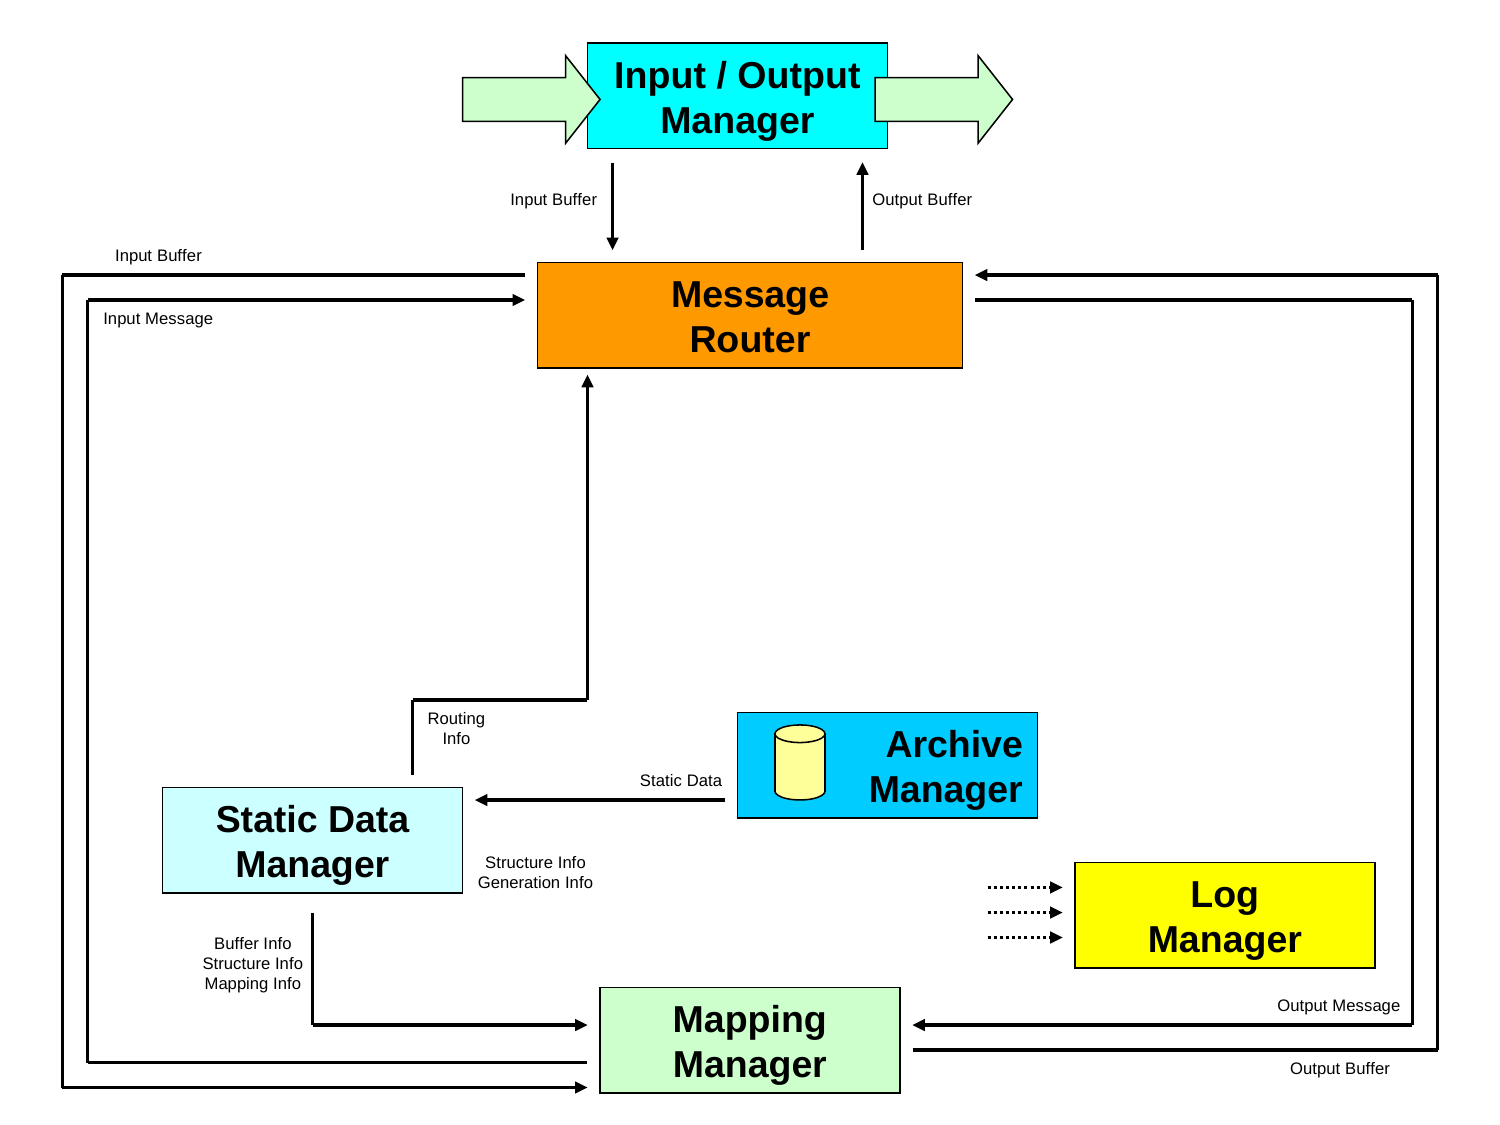

Input / Output
Manager
Input Buffer
Output Buffer
Input Buffer
Message
Router
Input Message
Routing
Info
Archive
Manager
Static Data
Static Data
Manager
Structure Info
Generation Info
Log
Manager
Buffer Info
Structure Info
Mapping Info
Mapping
Manager
Output Message
Output Buffer